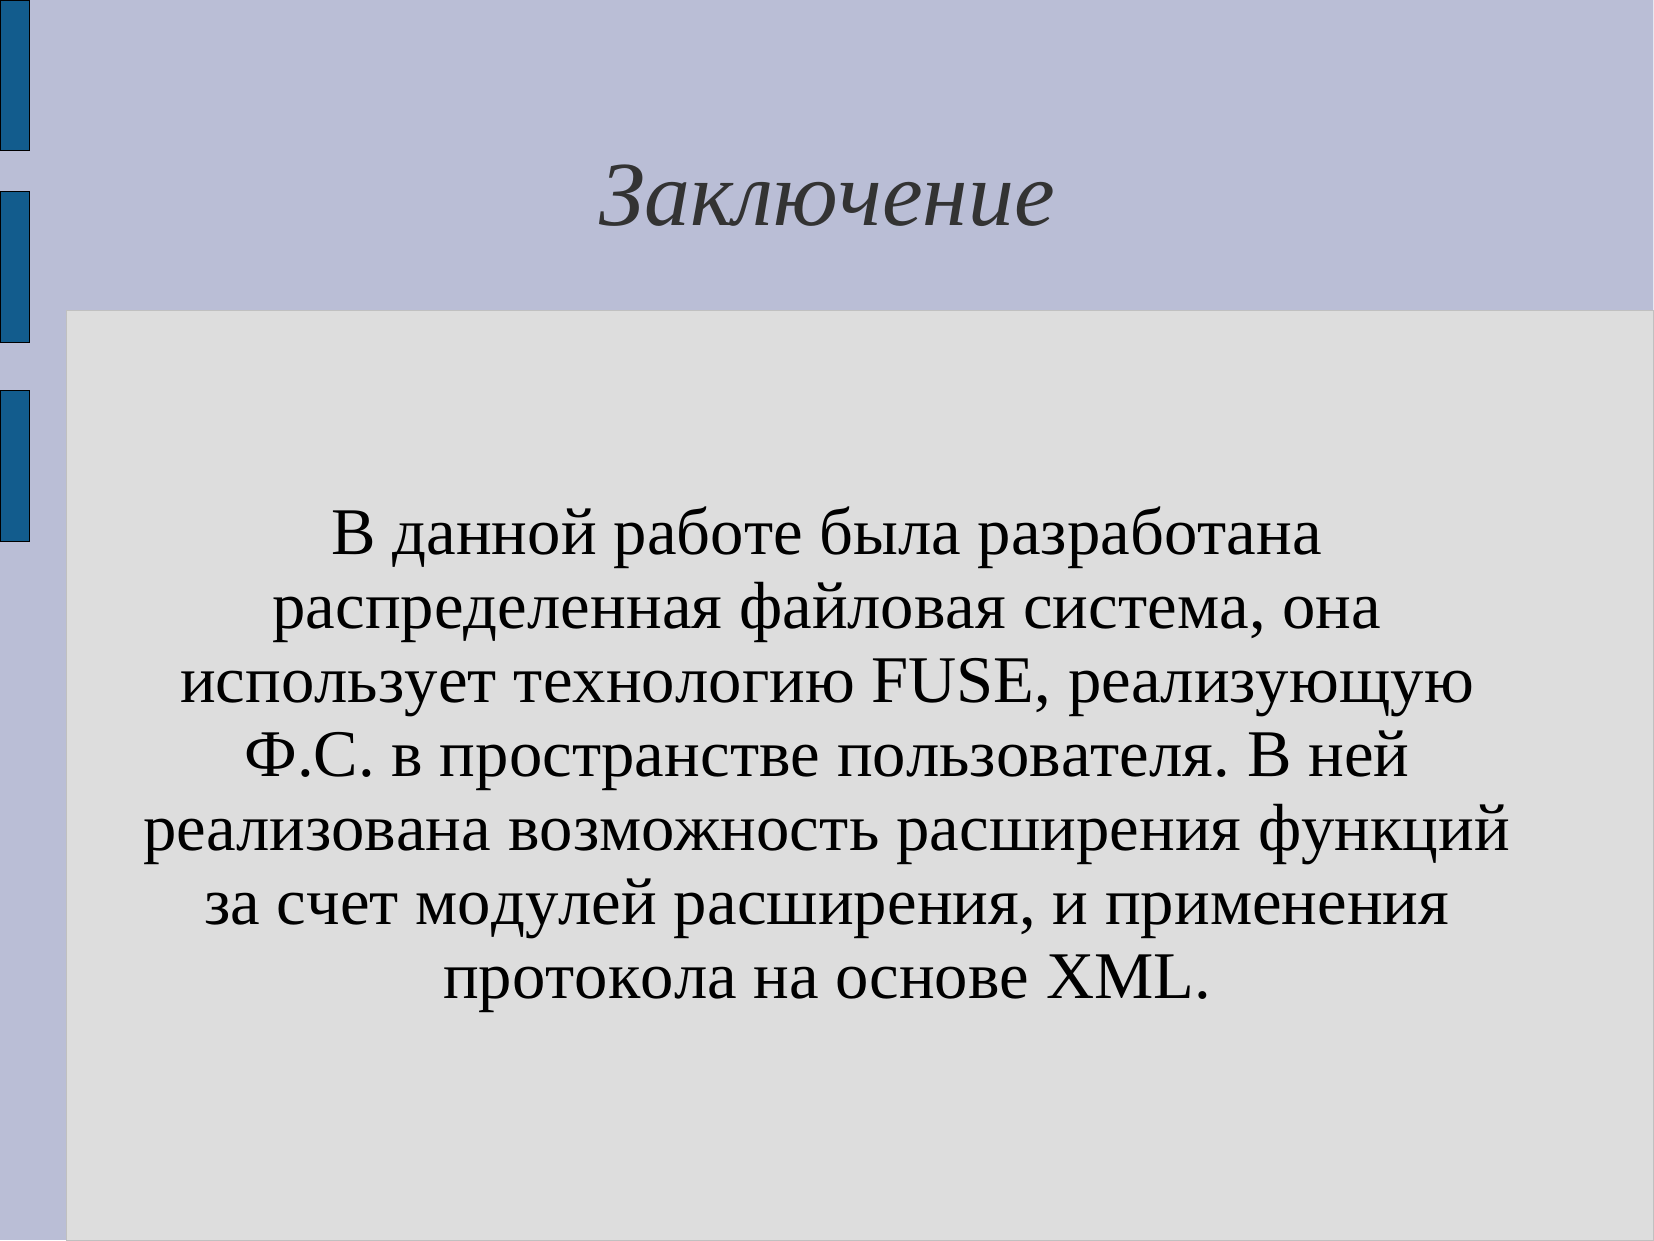

# Заключение
В данной работе была разработана распределенная файловая система, она использует технологию FUSE, реализующую Ф.С. в пространстве пользователя. В ней реализована возможность расширения функций за счет модулей расширения, и применения протокола на основе XML.